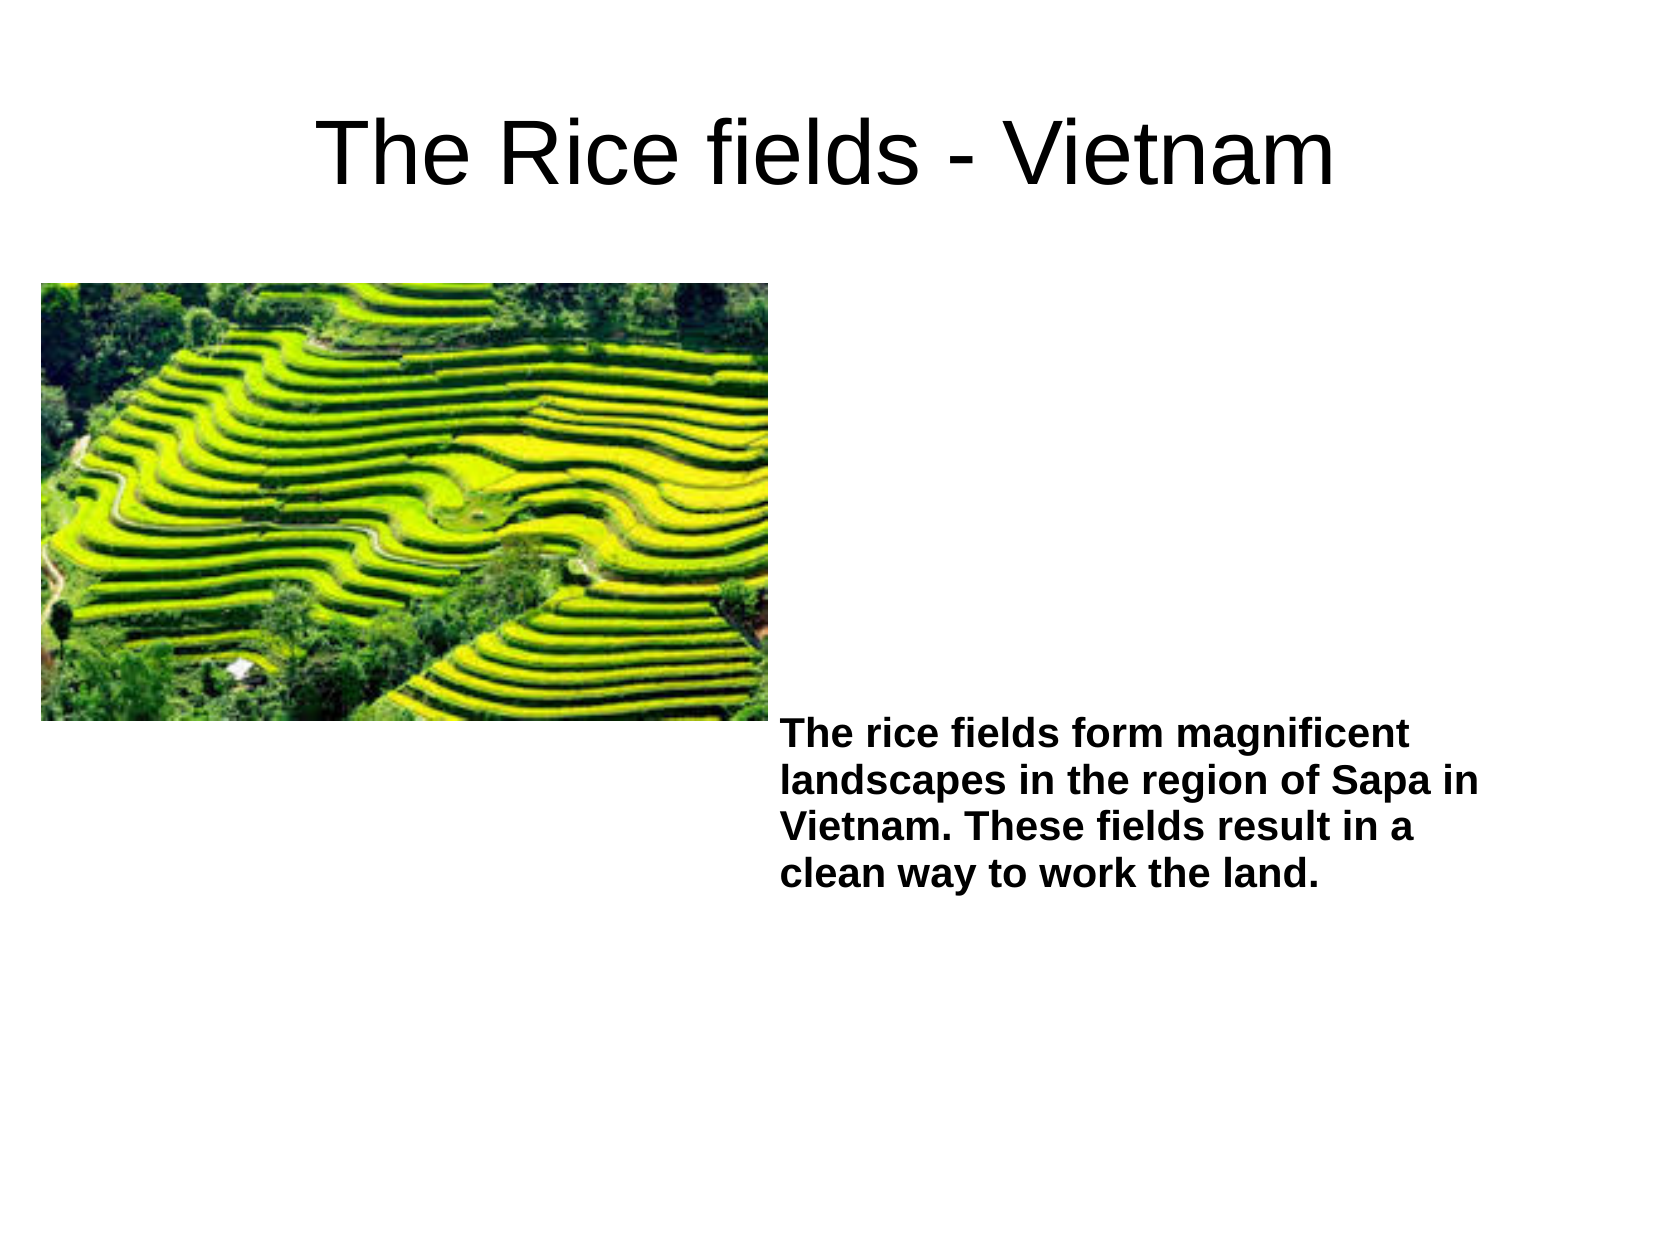

# The Rice fields - Vietnam
The rice fields form magnificent landscapes in the region of Sapa in Vietnam. These fields result in a clean way to work the land.